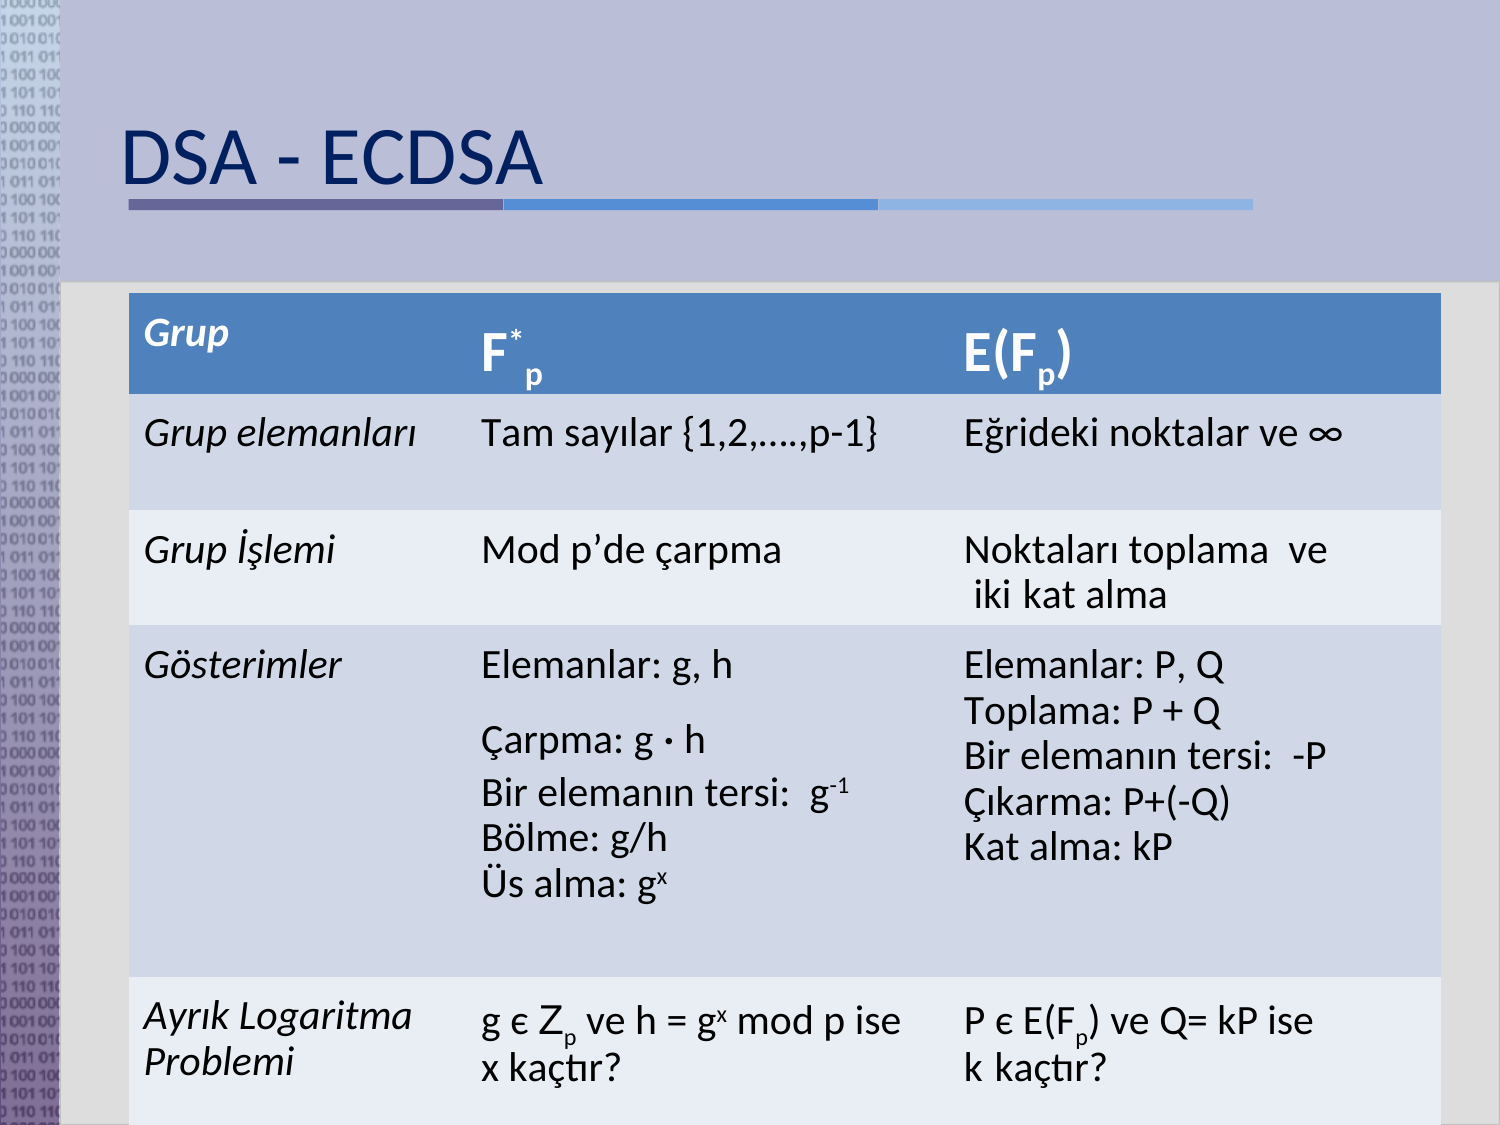

DSA - ECDSA
| Grup | F\*p | E(Fp) |
| --- | --- | --- |
| Grup elemanları | Tam sayılar {1,2,….,p-1} | Eğrideki noktalar ve ∞ |
| Grup İşlemi | Mod p’de çarpma | Noktaları toplama ve iki kat alma |
| Gösterimler | Elemanlar: g, h Çarpma: g . h Bir elemanın tersi: g-1 Bölme: g/h Üs alma: gx | Elemanlar: P, Q Toplama: P + Q Bir elemanın tersi: -P Çıkarma: P+(-Q) Kat alma: kP |
| Ayrık Logaritma Problemi | g є Zp ve h = gx mod p ise x kaçtır? | P є E(Fp) ve Q= kP ise k kaçtır? |